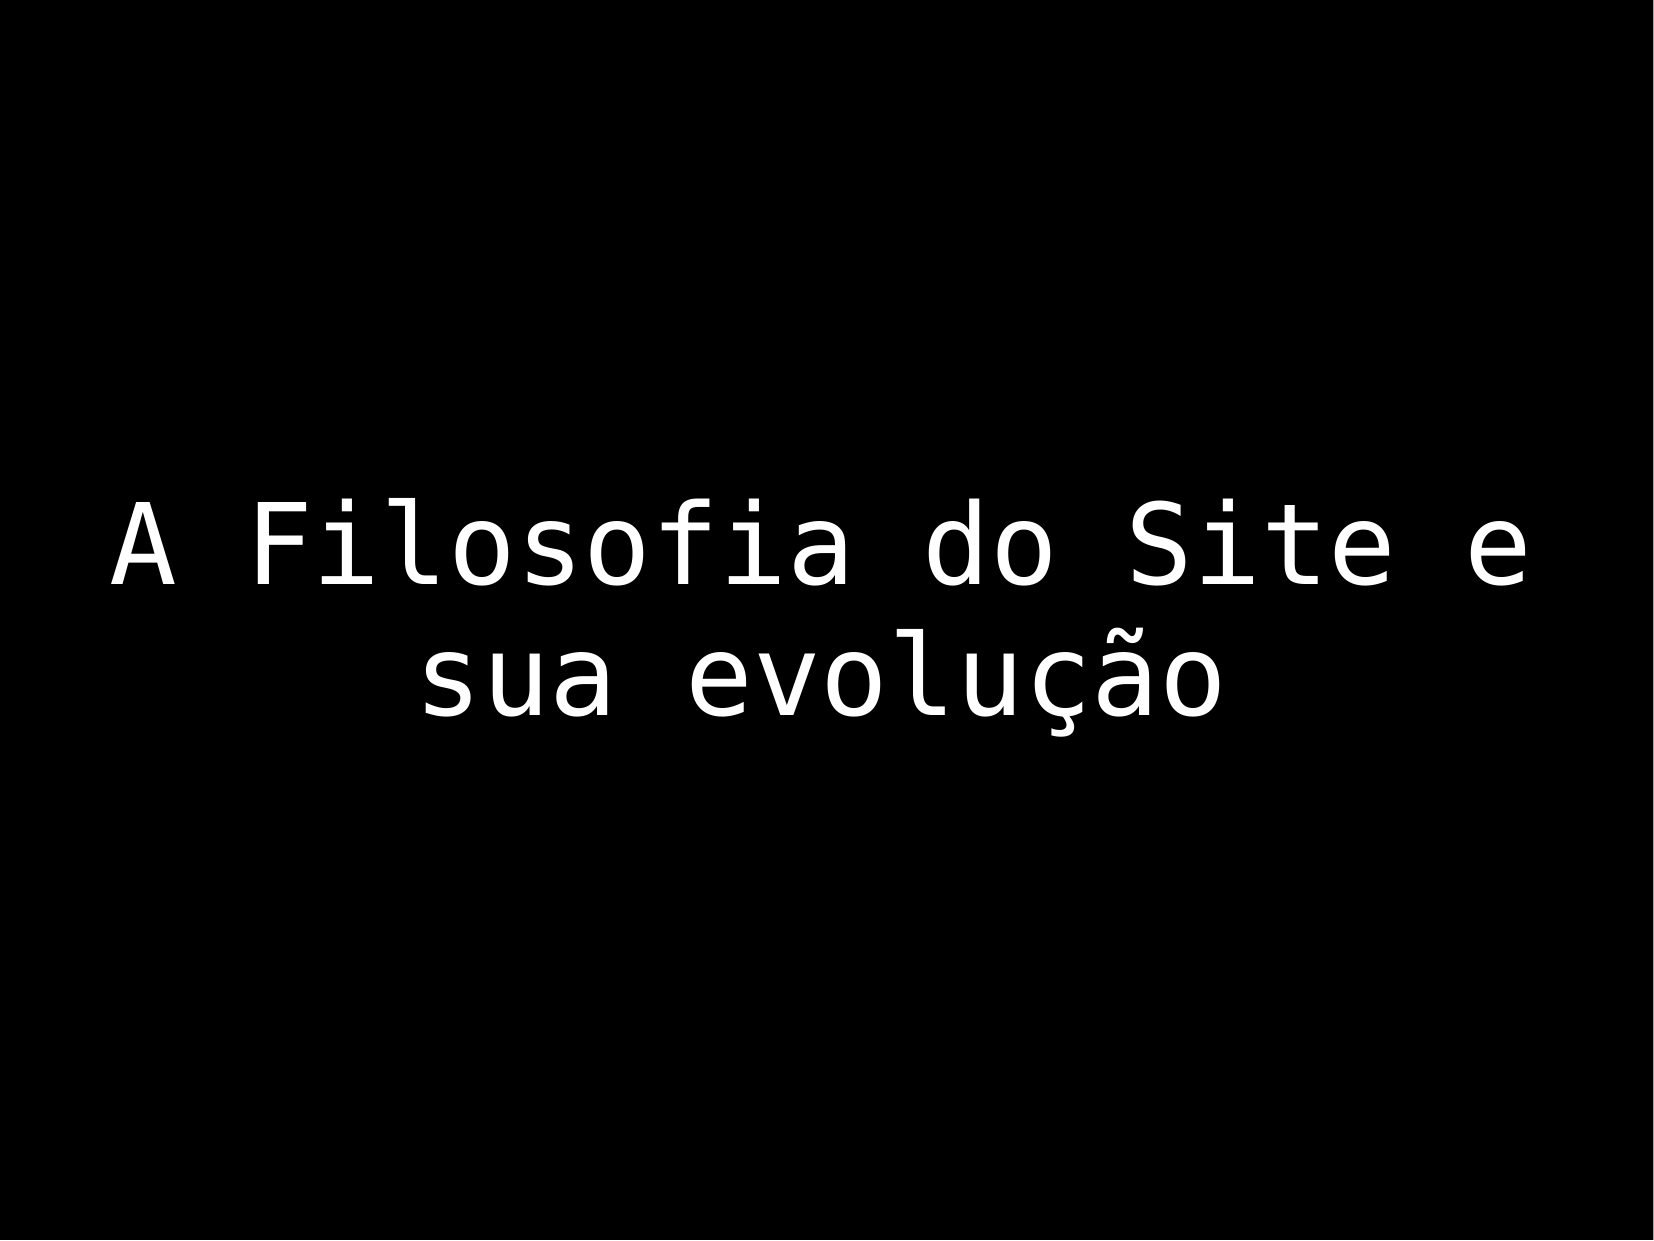

# A Filosofia do Site e sua evolução